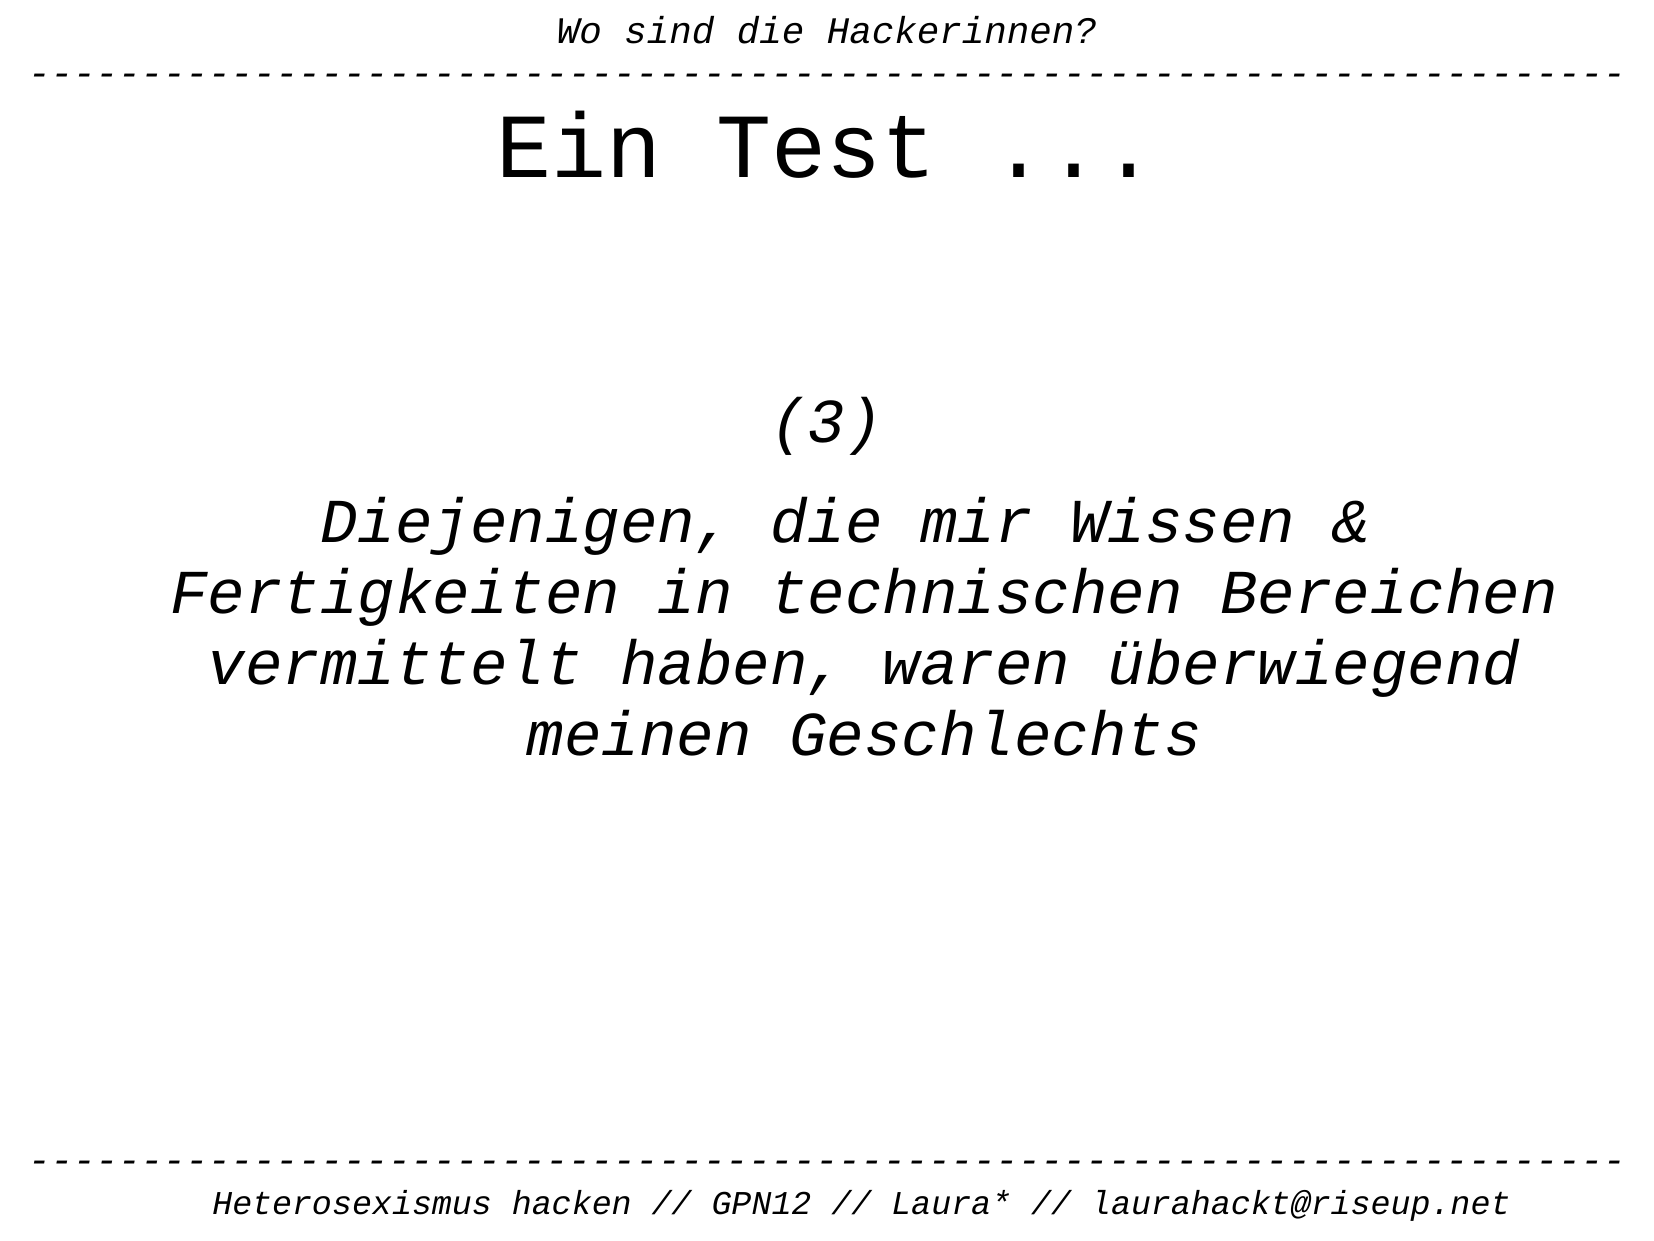

Wo sind die Hackerinnen?
-----------------------------------------------------------------------
# Ein Test ...
(3)
Diejenigen, die mir Wissen & Fertigkeiten in technischen Bereichen vermittelt haben, waren überwiegend meinen Geschlechts
-----------------------------------------------------------------------
Heterosexismus hacken // GPN12 // Laura* // laurahackt@riseup.net